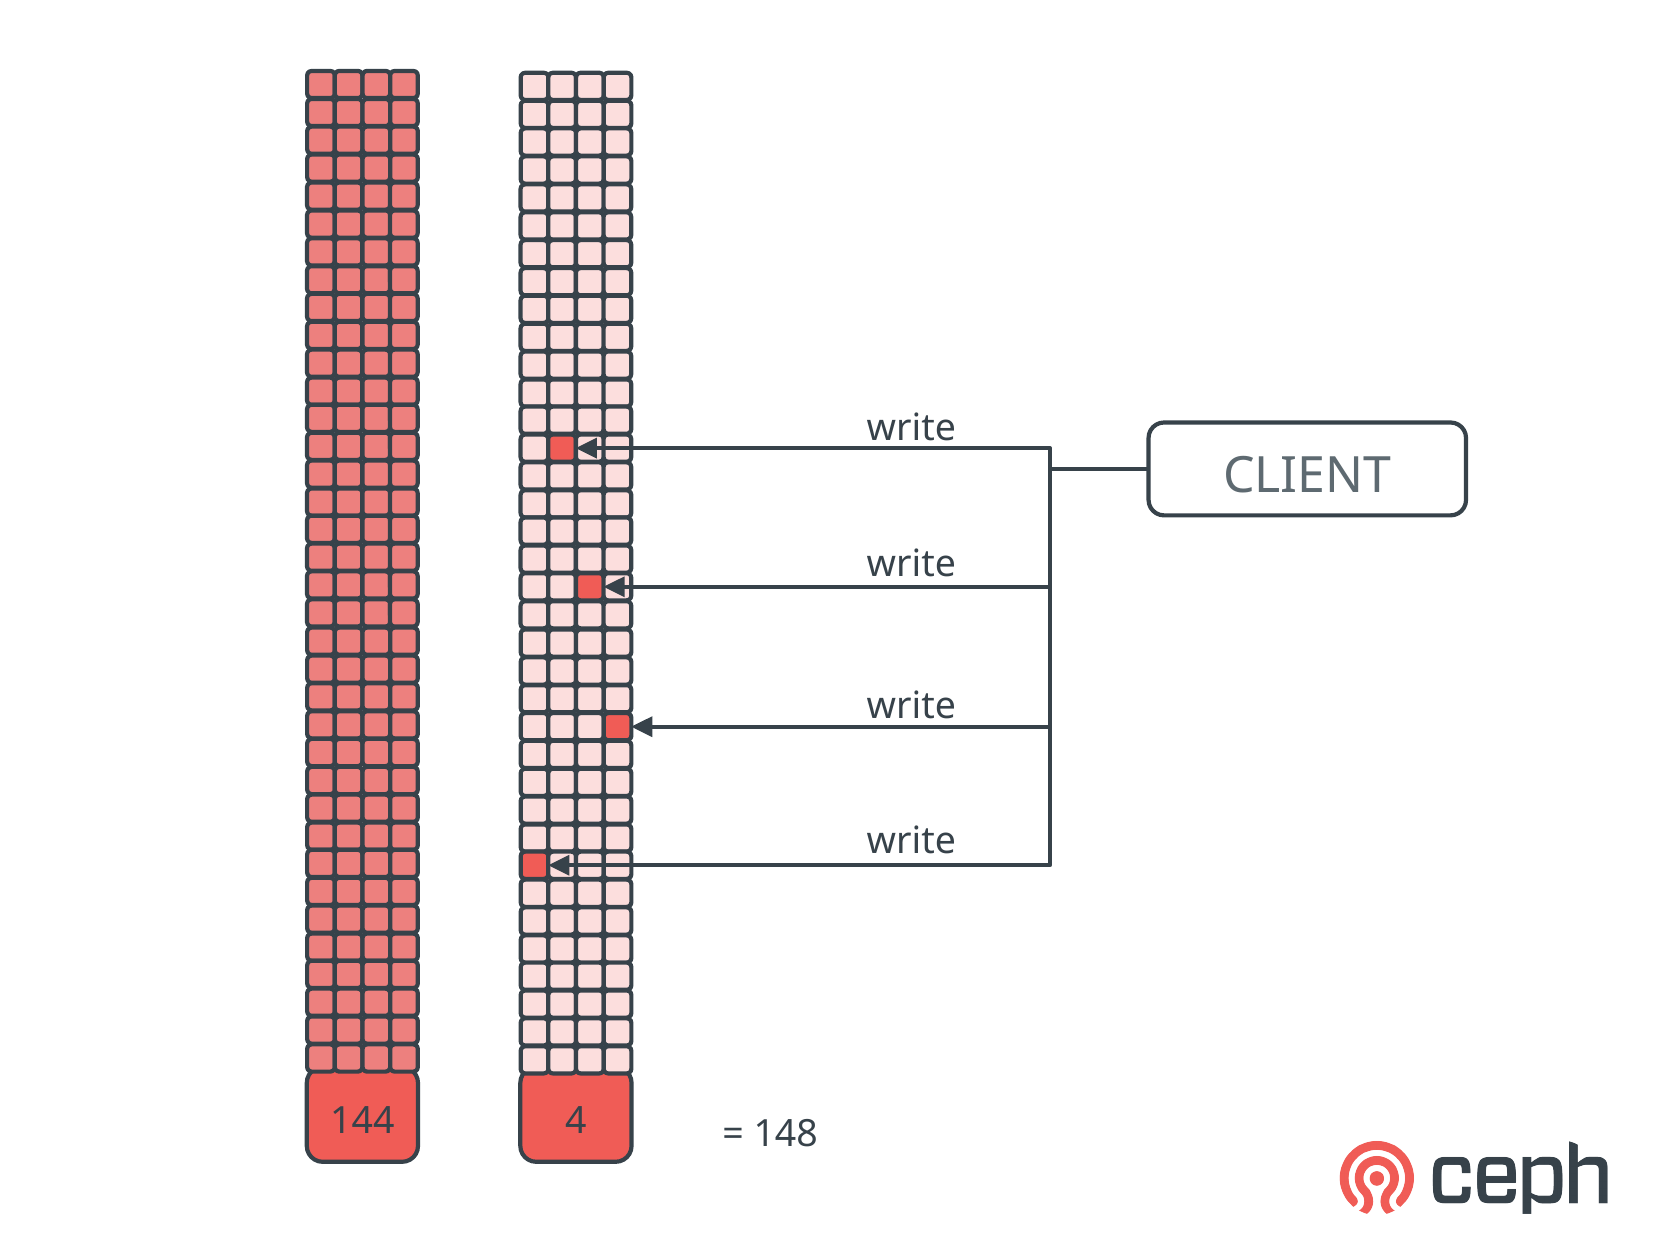

144
write
CLIENT
write
write
write
4
= 148